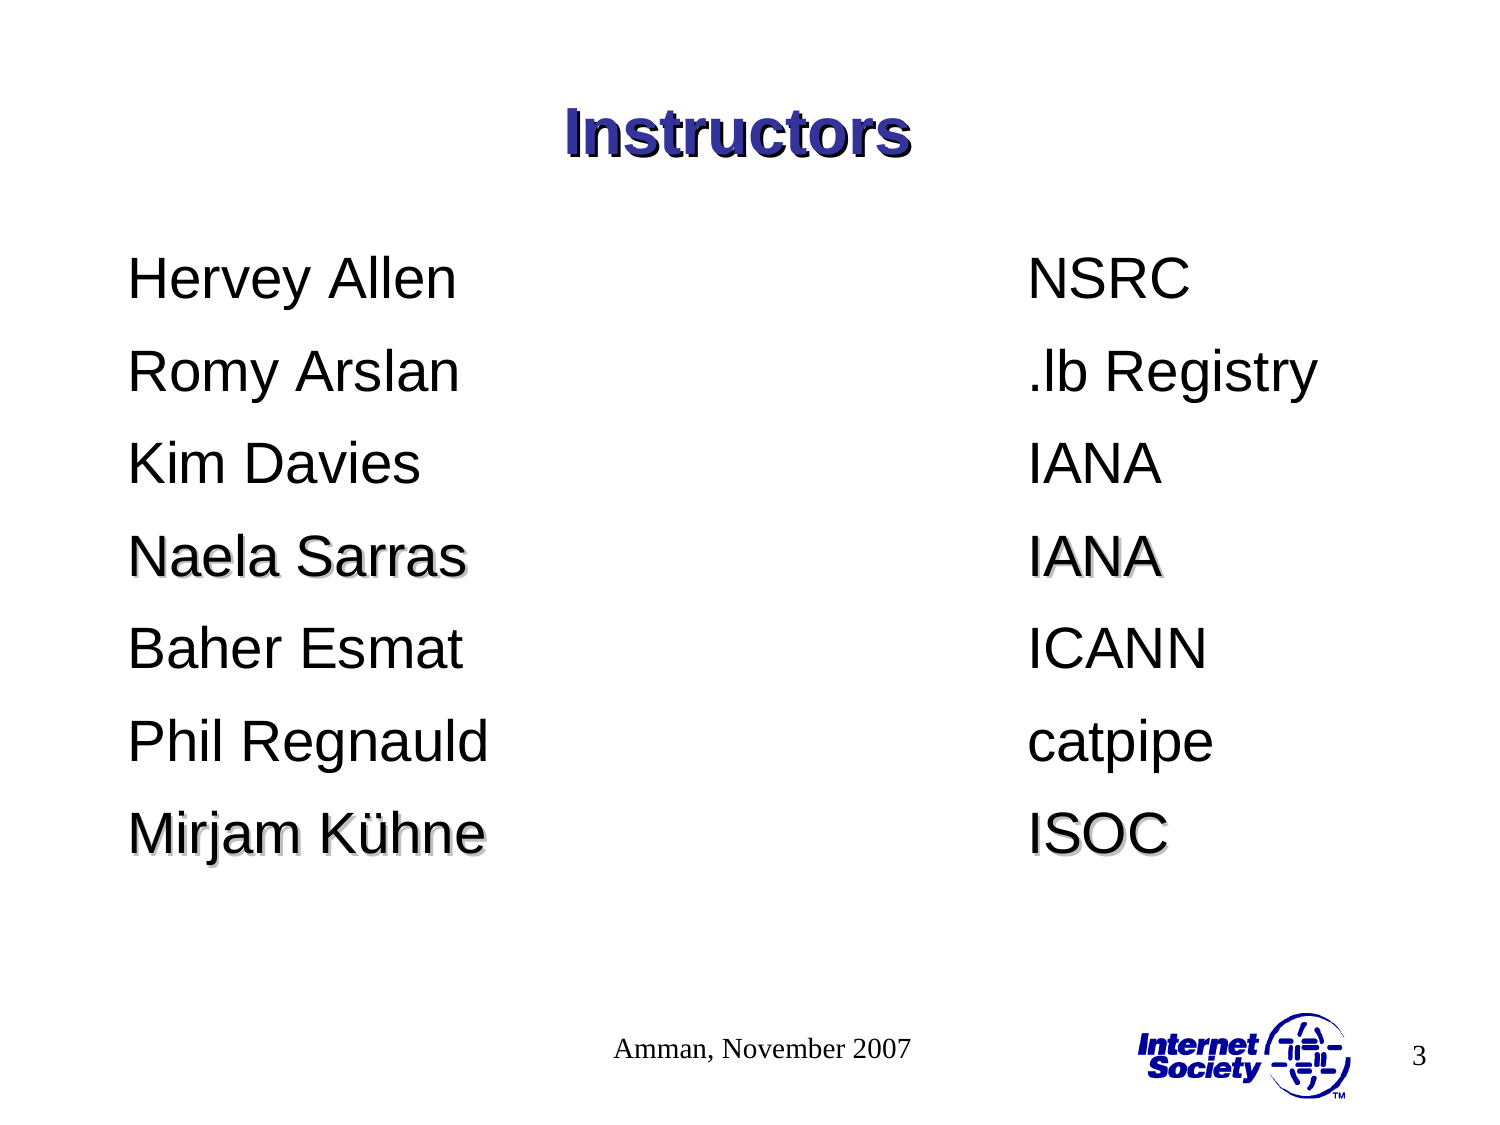

# Instructors
Hervey Allen				NSRC
Romy Arslan 				.lb Registry
Kim Davies					IANA
Naela Sarras 				IANA
Baher Esmat				ICANN
Phil Regnauld				catpipe
Mirjam Kühne 				ISOC